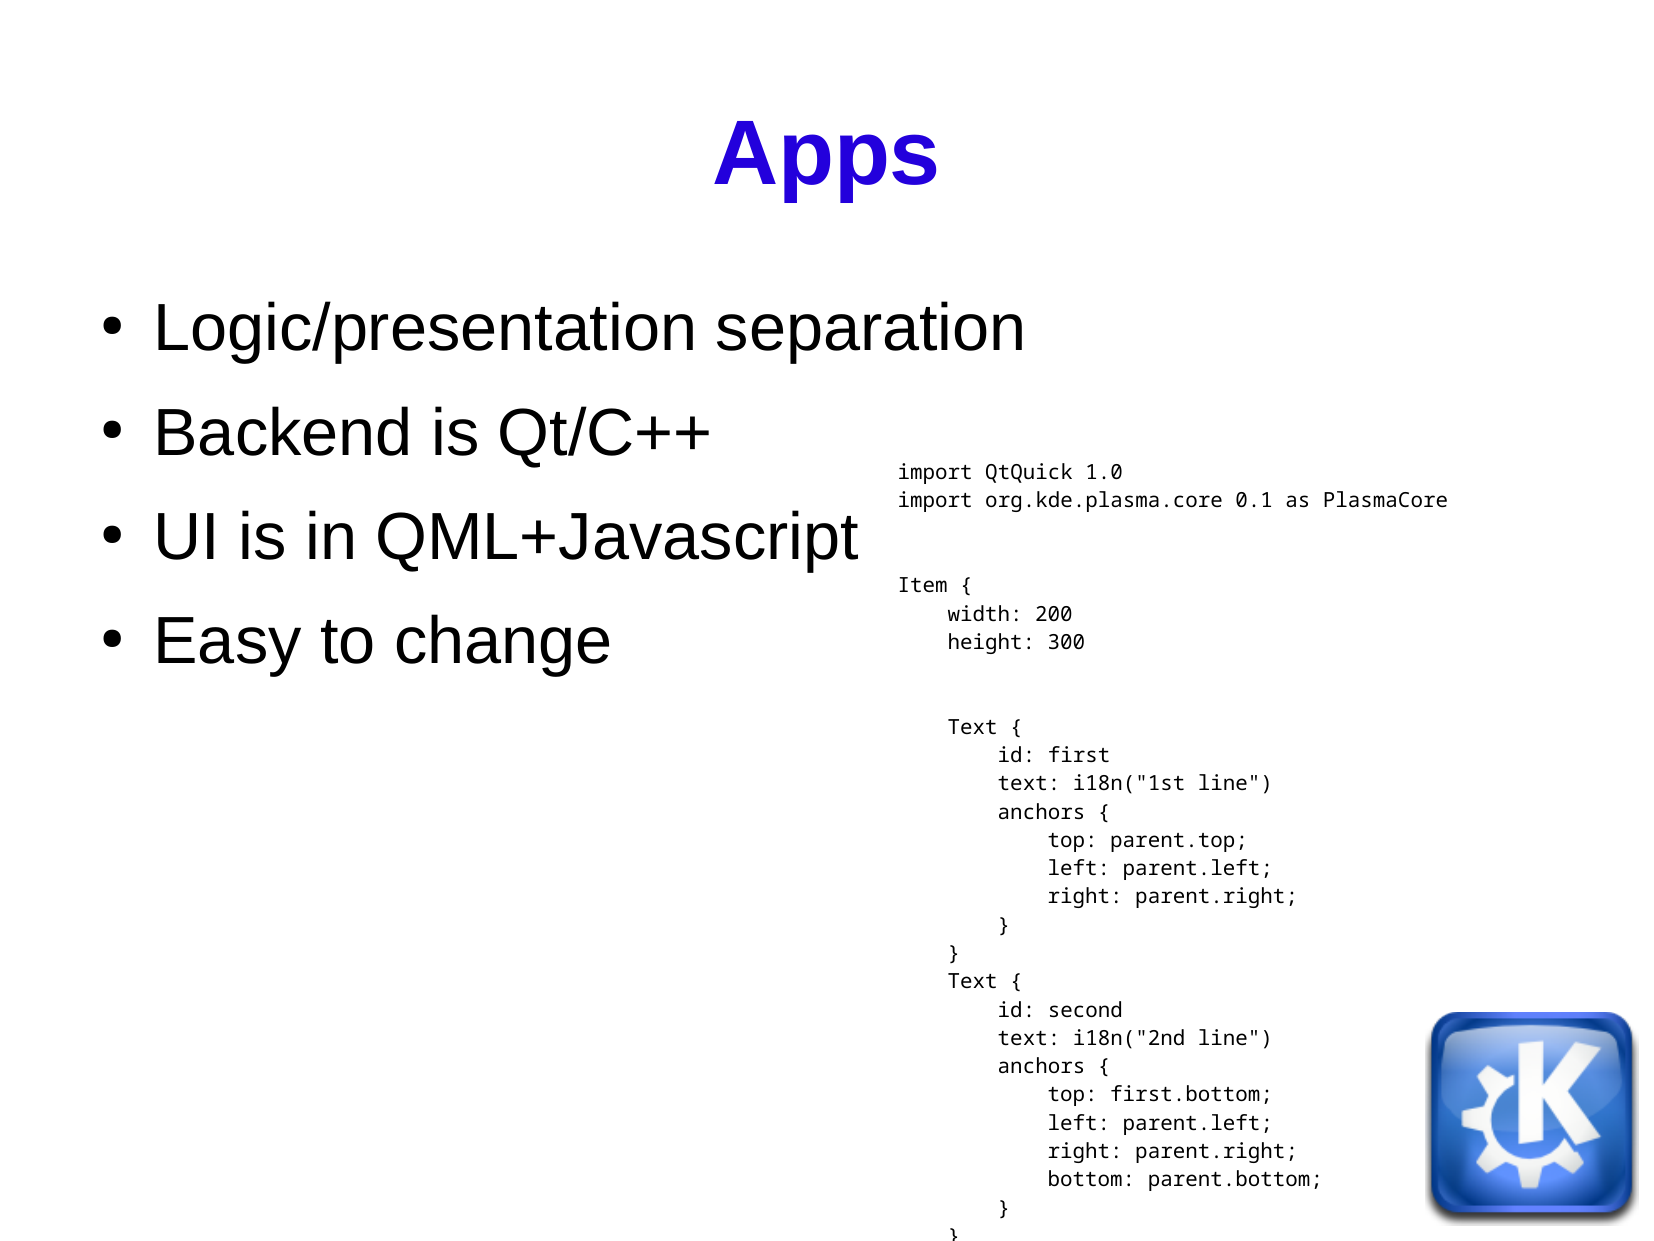

# Apps
Logic/presentation separation
Backend is Qt/C++
UI is in QML+Javascript
Easy to change
import QtQuick 1.0
import org.kde.plasma.core 0.1 as PlasmaCore
Item {
 width: 200
 height: 300
 Text {
 id: first
 text: i18n("1st line")
 anchors {
 top: parent.top;
 left: parent.left;
 right: parent.right;
 }
 }
 Text {
 id: second
 text: i18n("2nd line")
 anchors {
 top: first.bottom;
 left: parent.left;
 right: parent.right;
 bottom: parent.bottom;
 }
 }
}